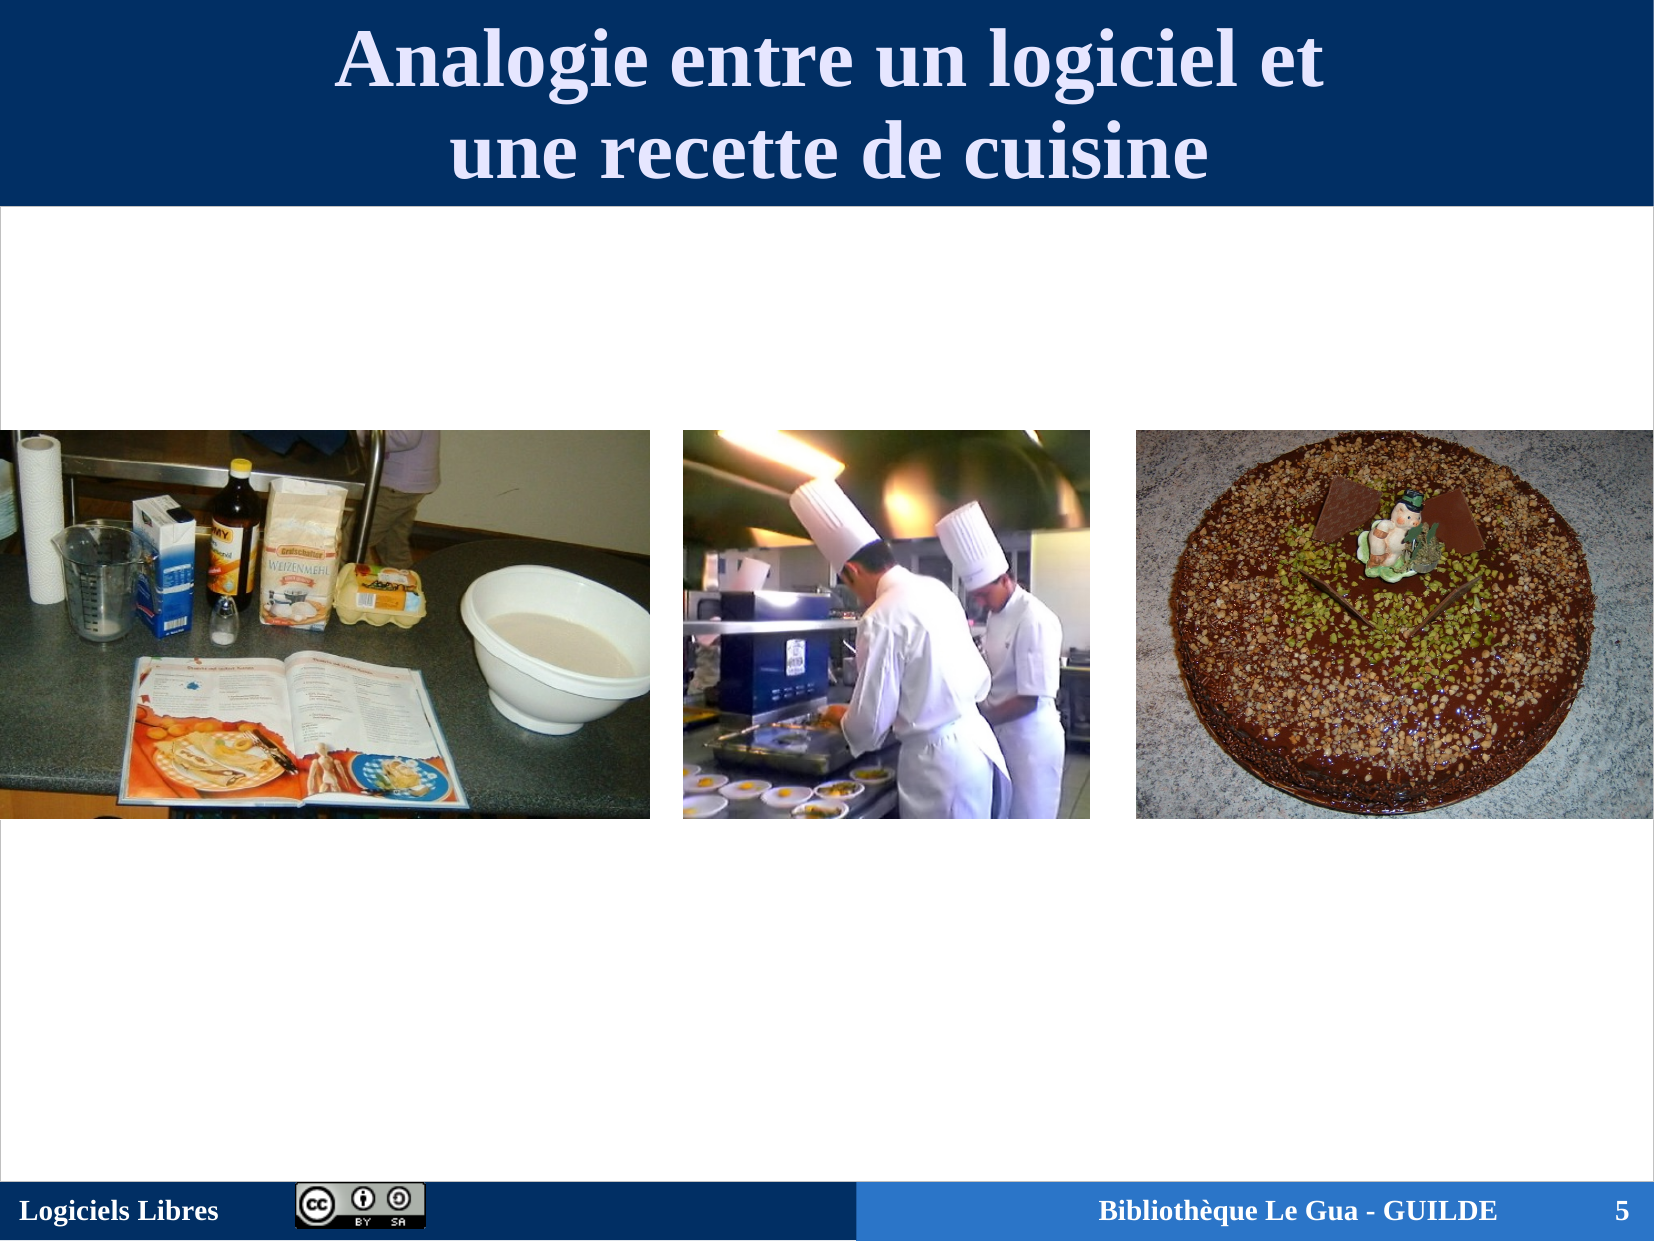

# Analogie entre un logiciel et une recette de cuisine
5